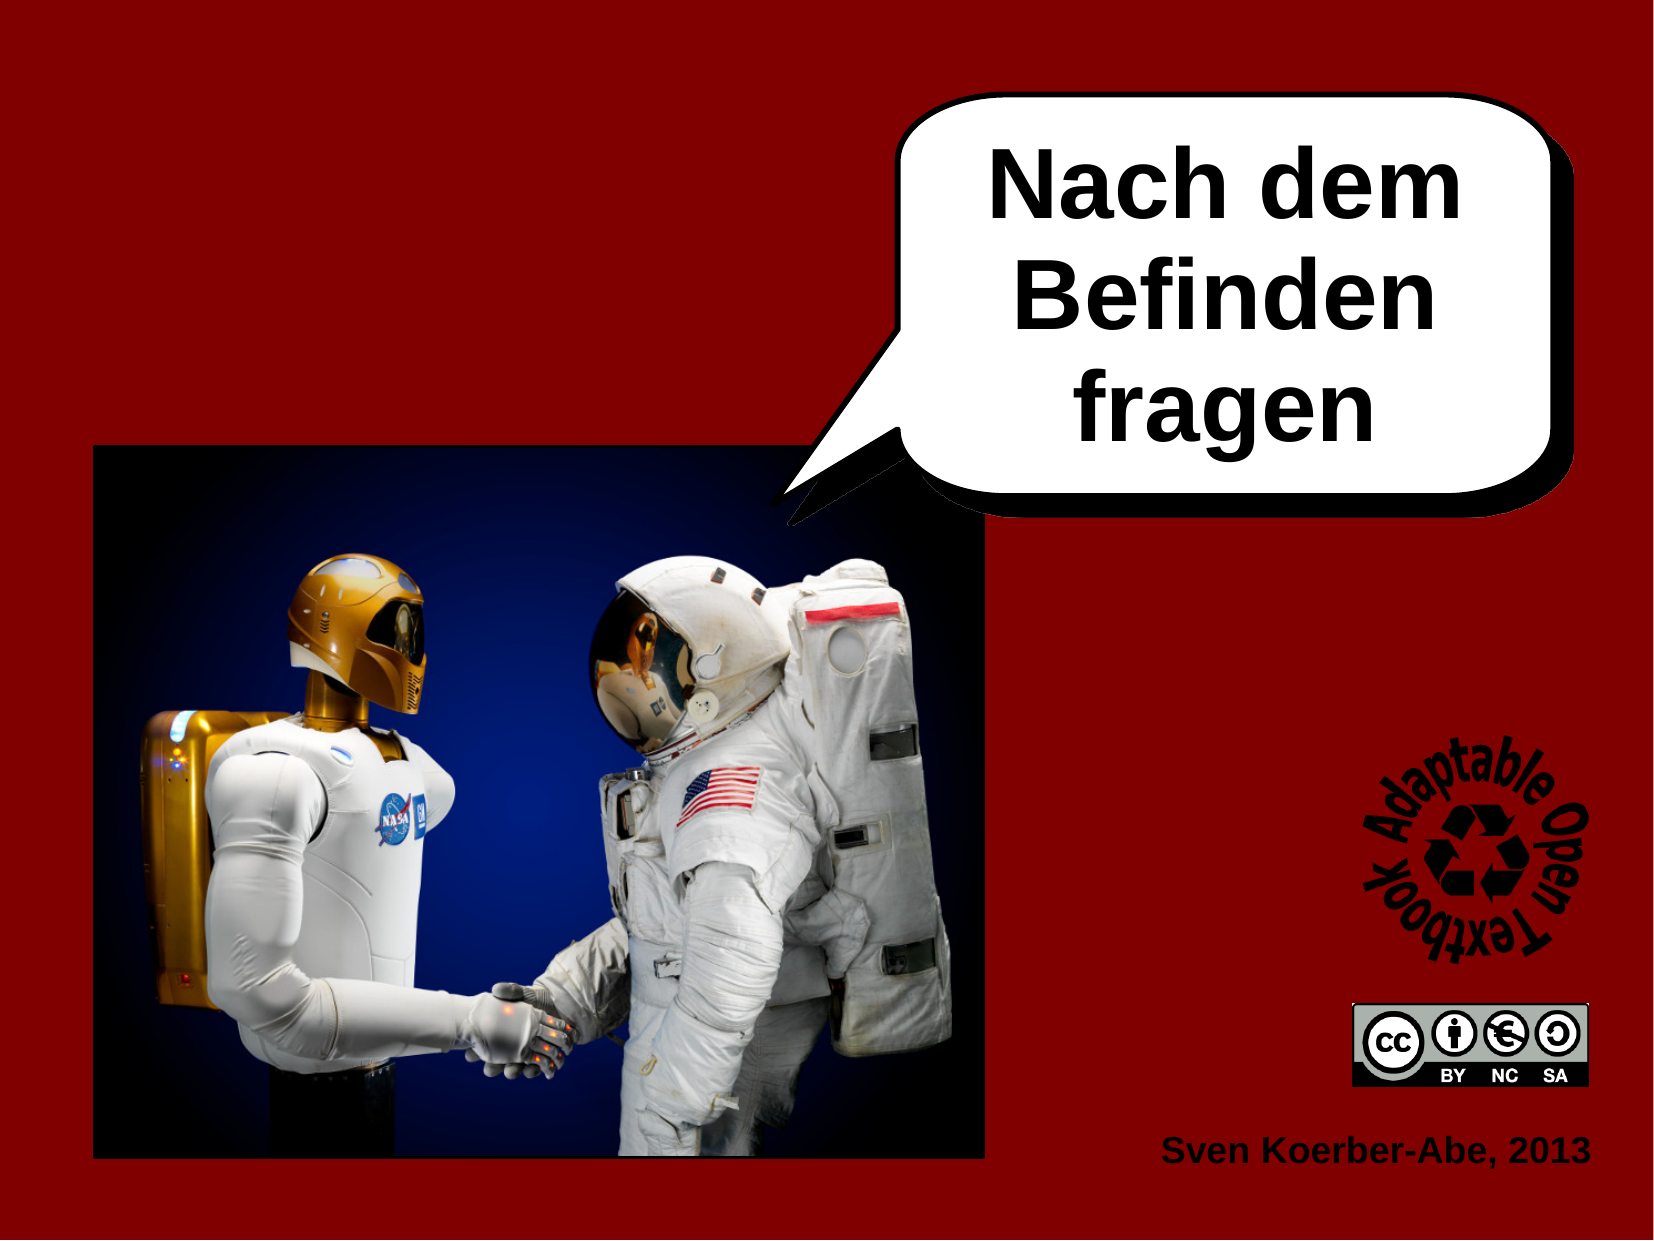

Nach dem
Befinden
fragen
Sven Koerber-Abe, 2013